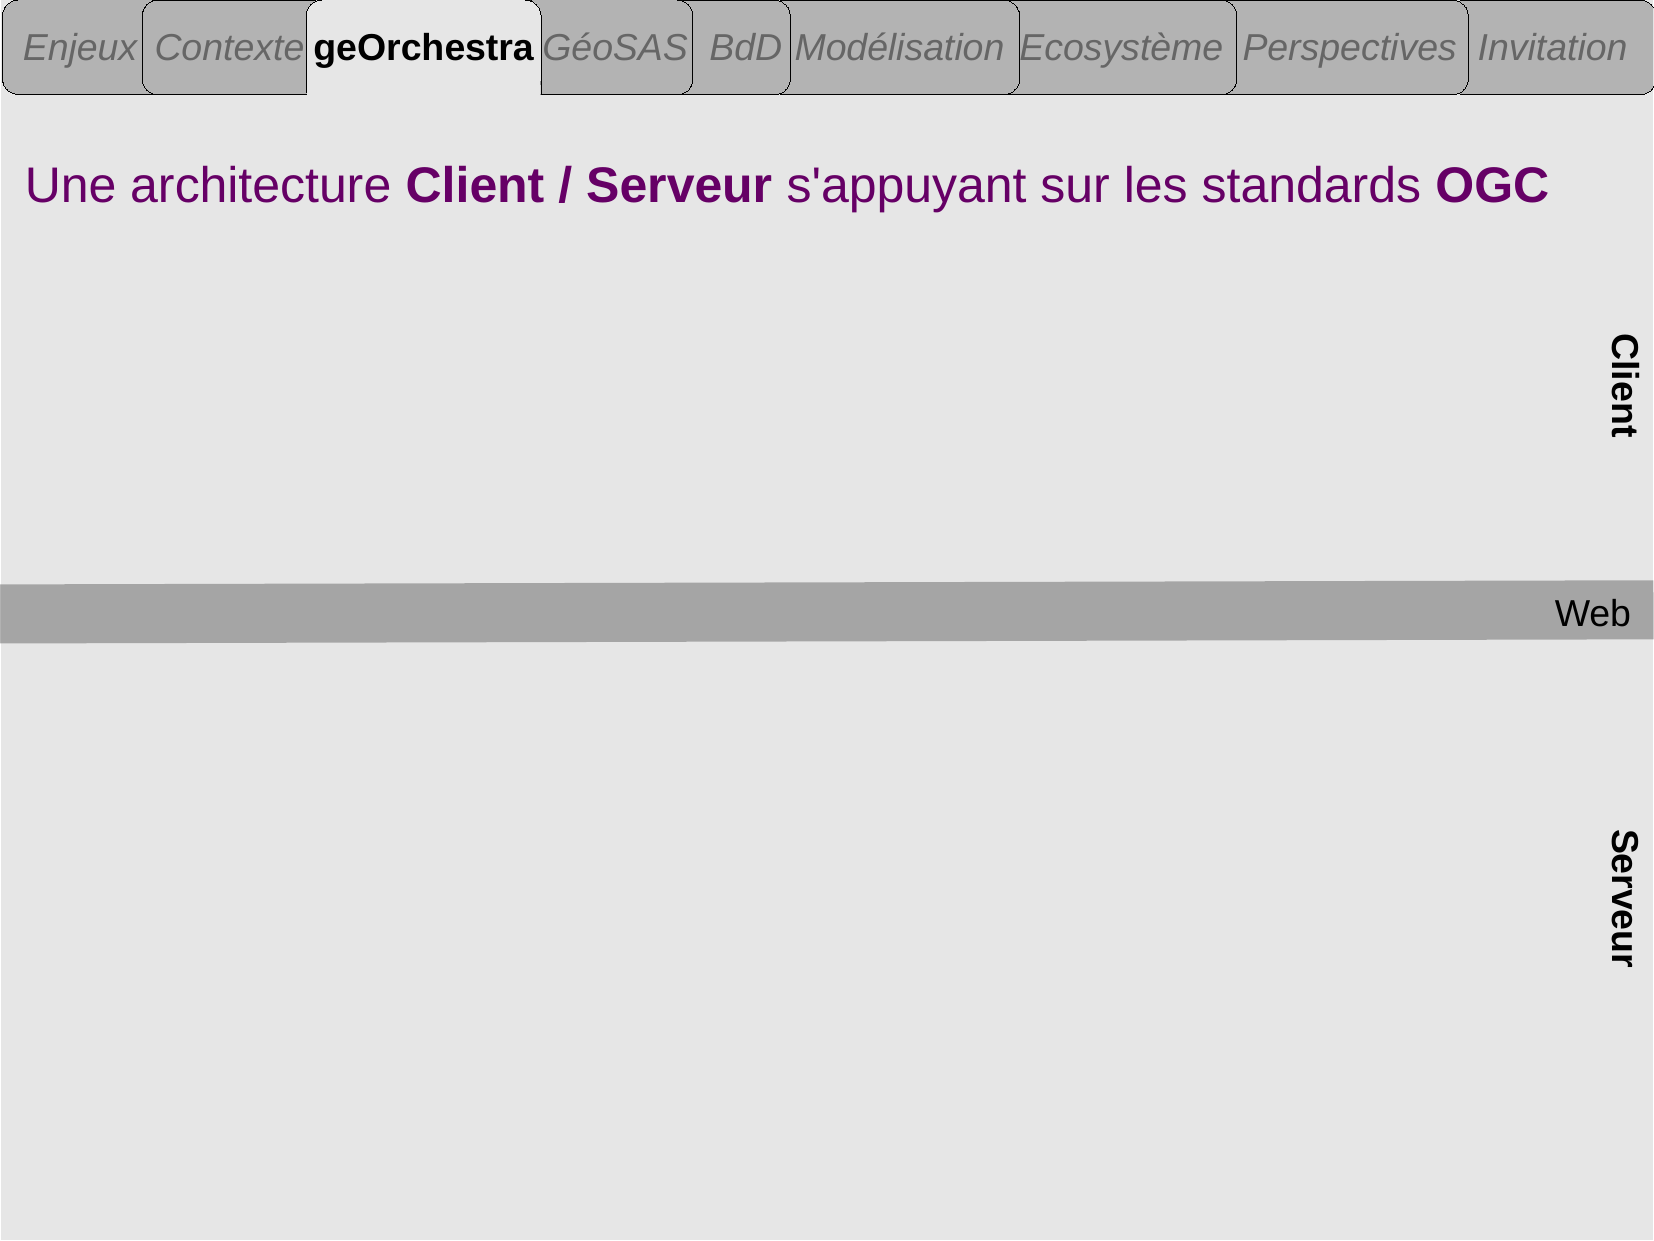

Enjeux
Contexte
geOrchestra
 GéoSAS
 BdD
 Modélisation
 Ecosystème
 Perspectives
Invitation
# Une architecture Client / Serveur s'appuyant sur les standards OGC
Client
Web
Serveur